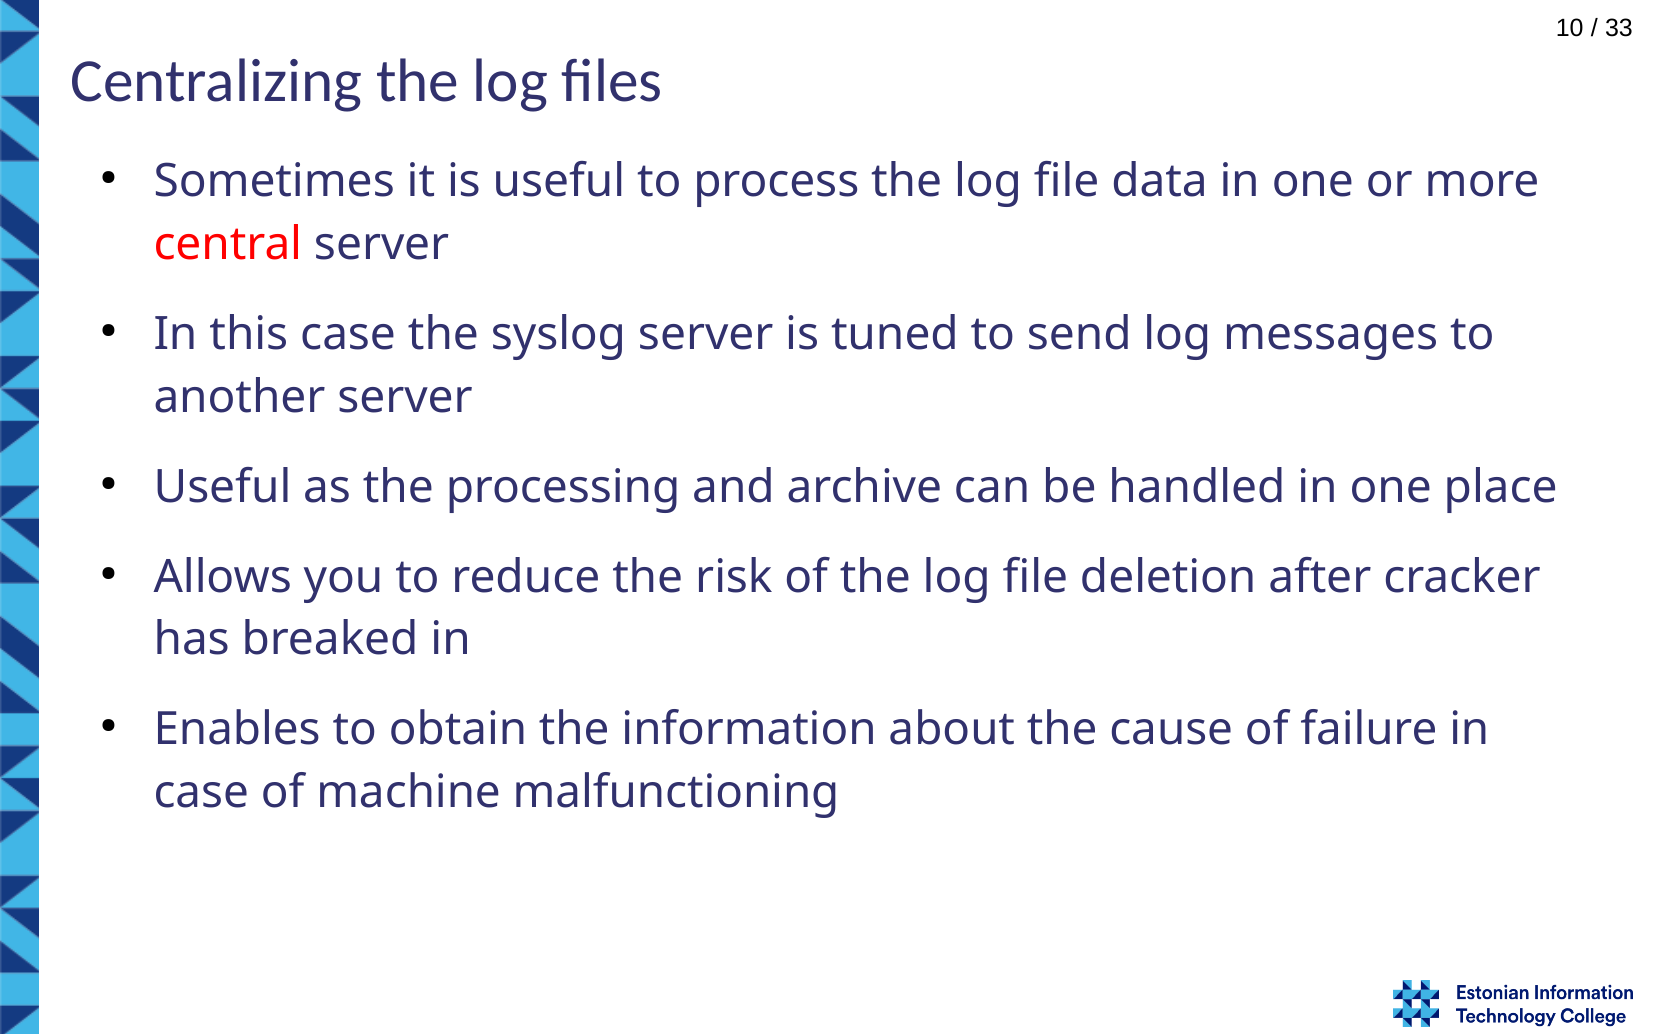

# Centralizing the log files
Sometimes it is useful to process the log file data in one or more central server
In this case the syslog server is tuned to send log messages to another server
Useful as the processing and archive can be handled in one place
Allows you to reduce the risk of the log file deletion after cracker has breaked in
Enables to obtain the information about the cause of failure in case of machine malfunctioning